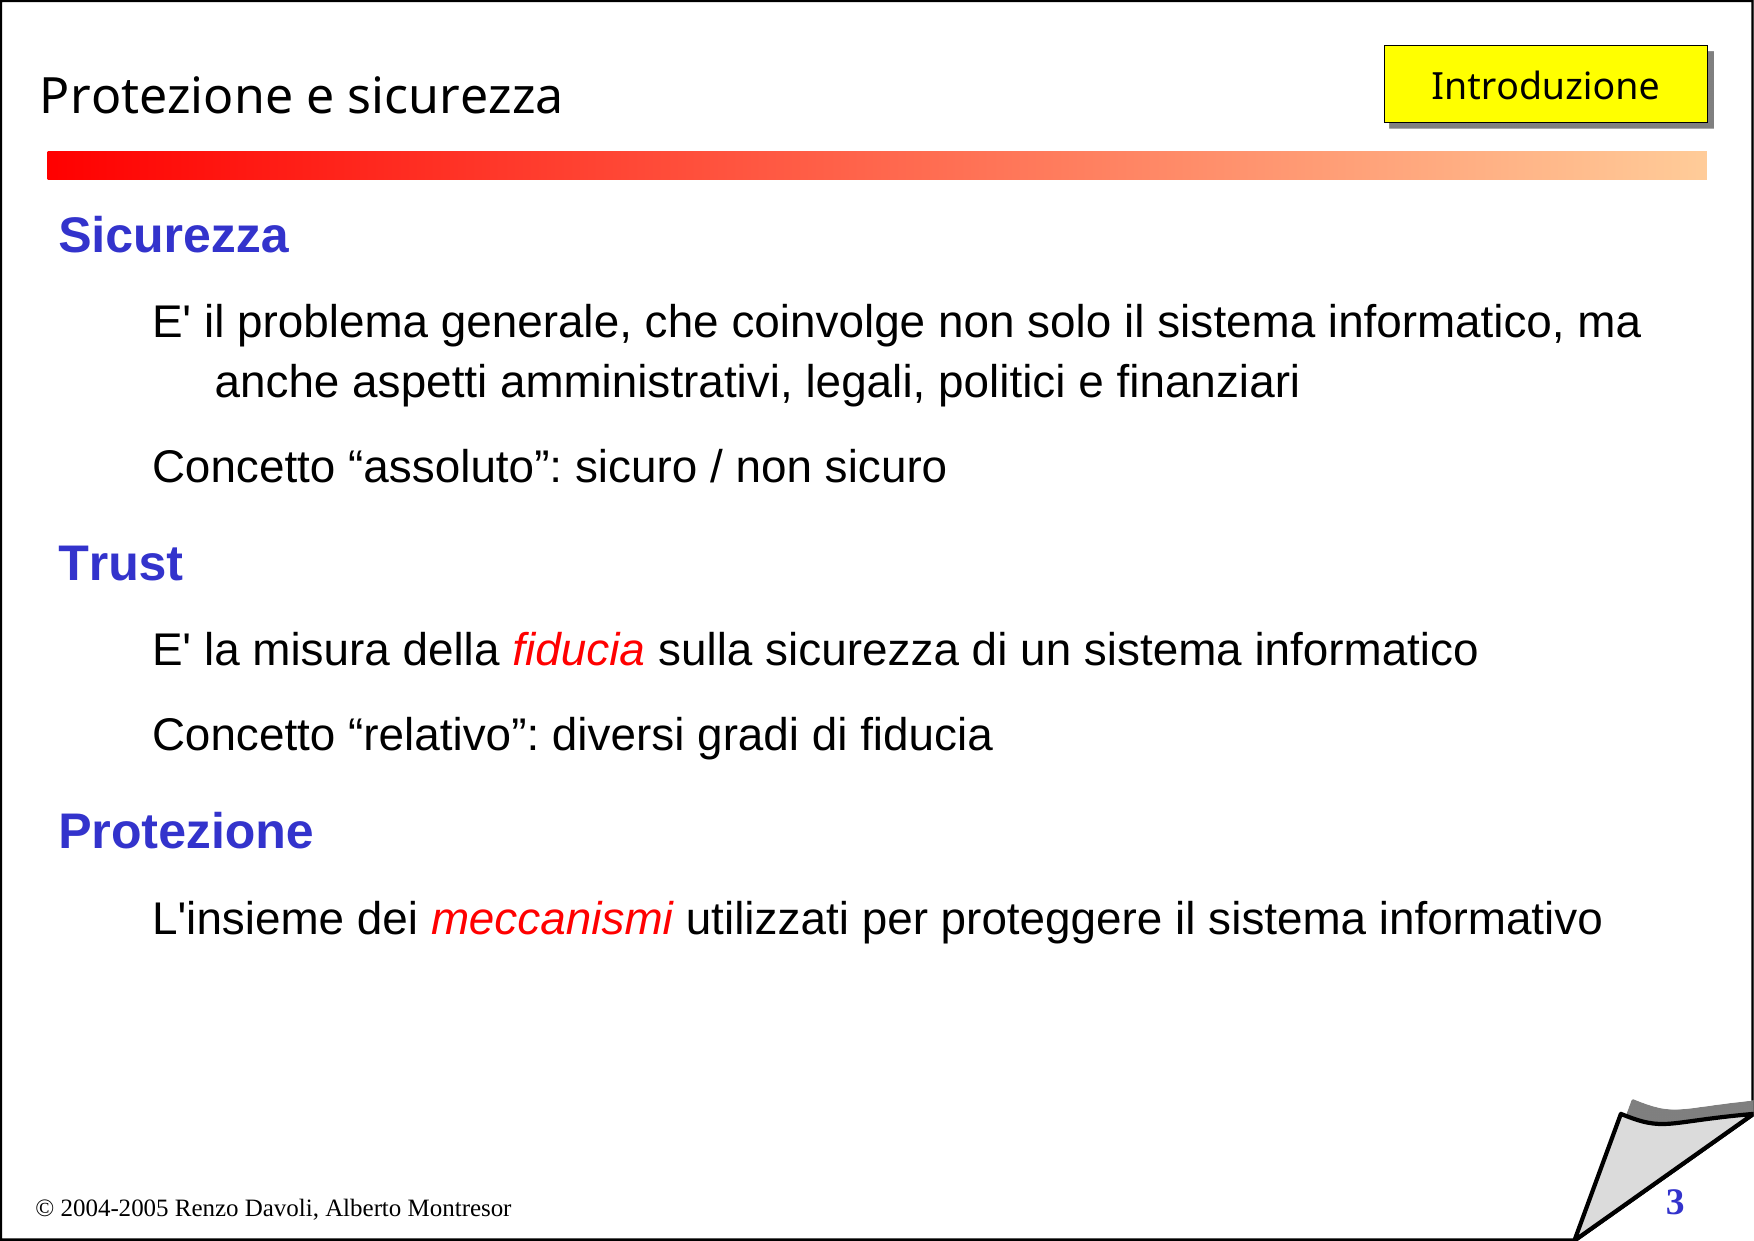

Introduzione
# Protezione e sicurezza
Sicurezza
E' il problema generale, che coinvolge non solo il sistema informatico, ma anche aspetti amministrativi, legali, politici e finanziari
Concetto “assoluto”: sicuro / non sicuro
Trust
E' la misura della fiducia sulla sicurezza di un sistema informatico
Concetto “relativo”: diversi gradi di fiducia
Protezione
L'insieme dei meccanismi utilizzati per proteggere il sistema informativo